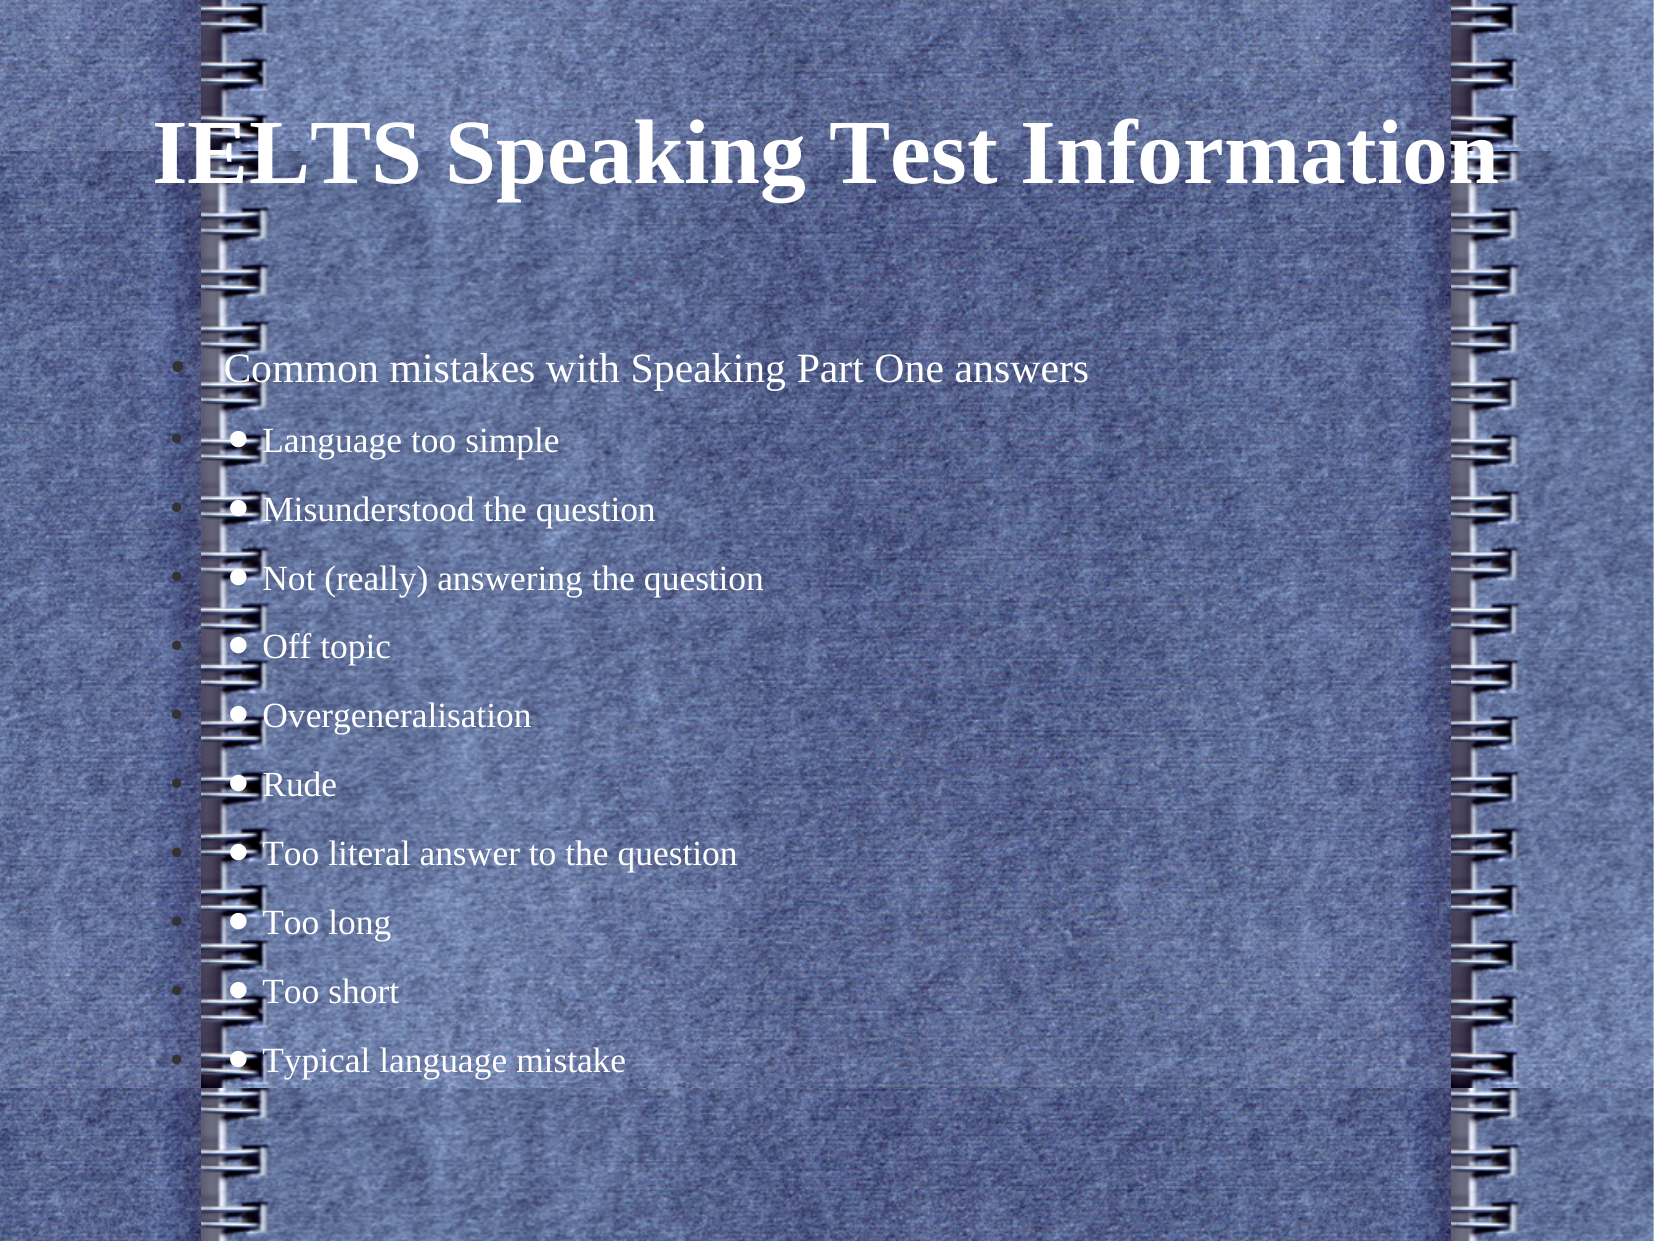

# IELTS Speaking Test Information
Common mistakes with Speaking Part One answers
⚫ Language too simple
⚫ Misunderstood the question
⚫ Not (really) answering the question
⚫ Off topic
⚫ Overgeneralisation
⚫ Rude
⚫ Too literal answer to the question
⚫ Too long
⚫ Too short
⚫ Typical language mistake